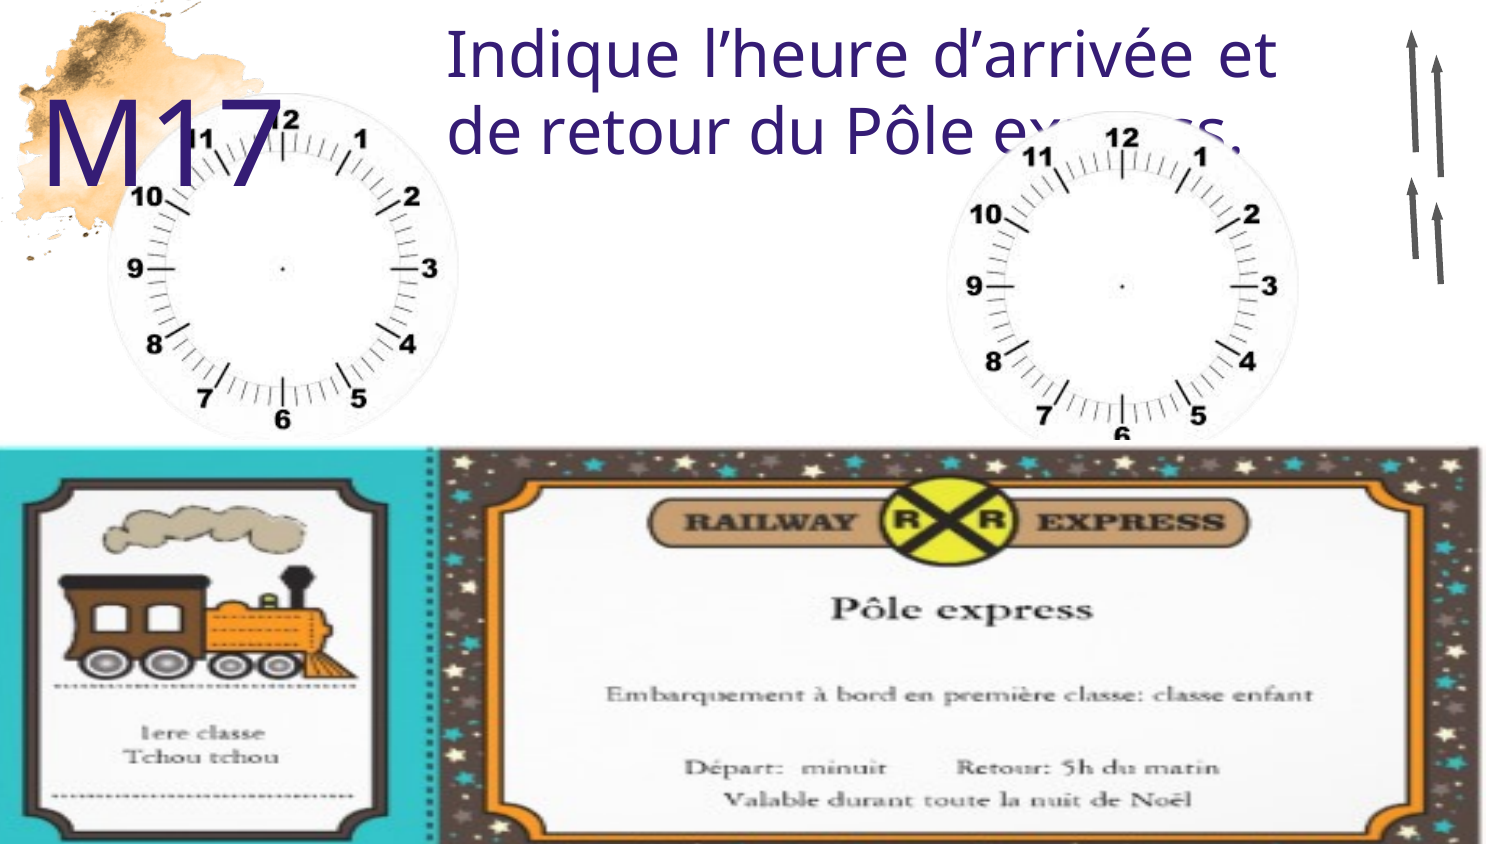

Indique l’heure d’arrivée et de retour du Pôle express.
M17